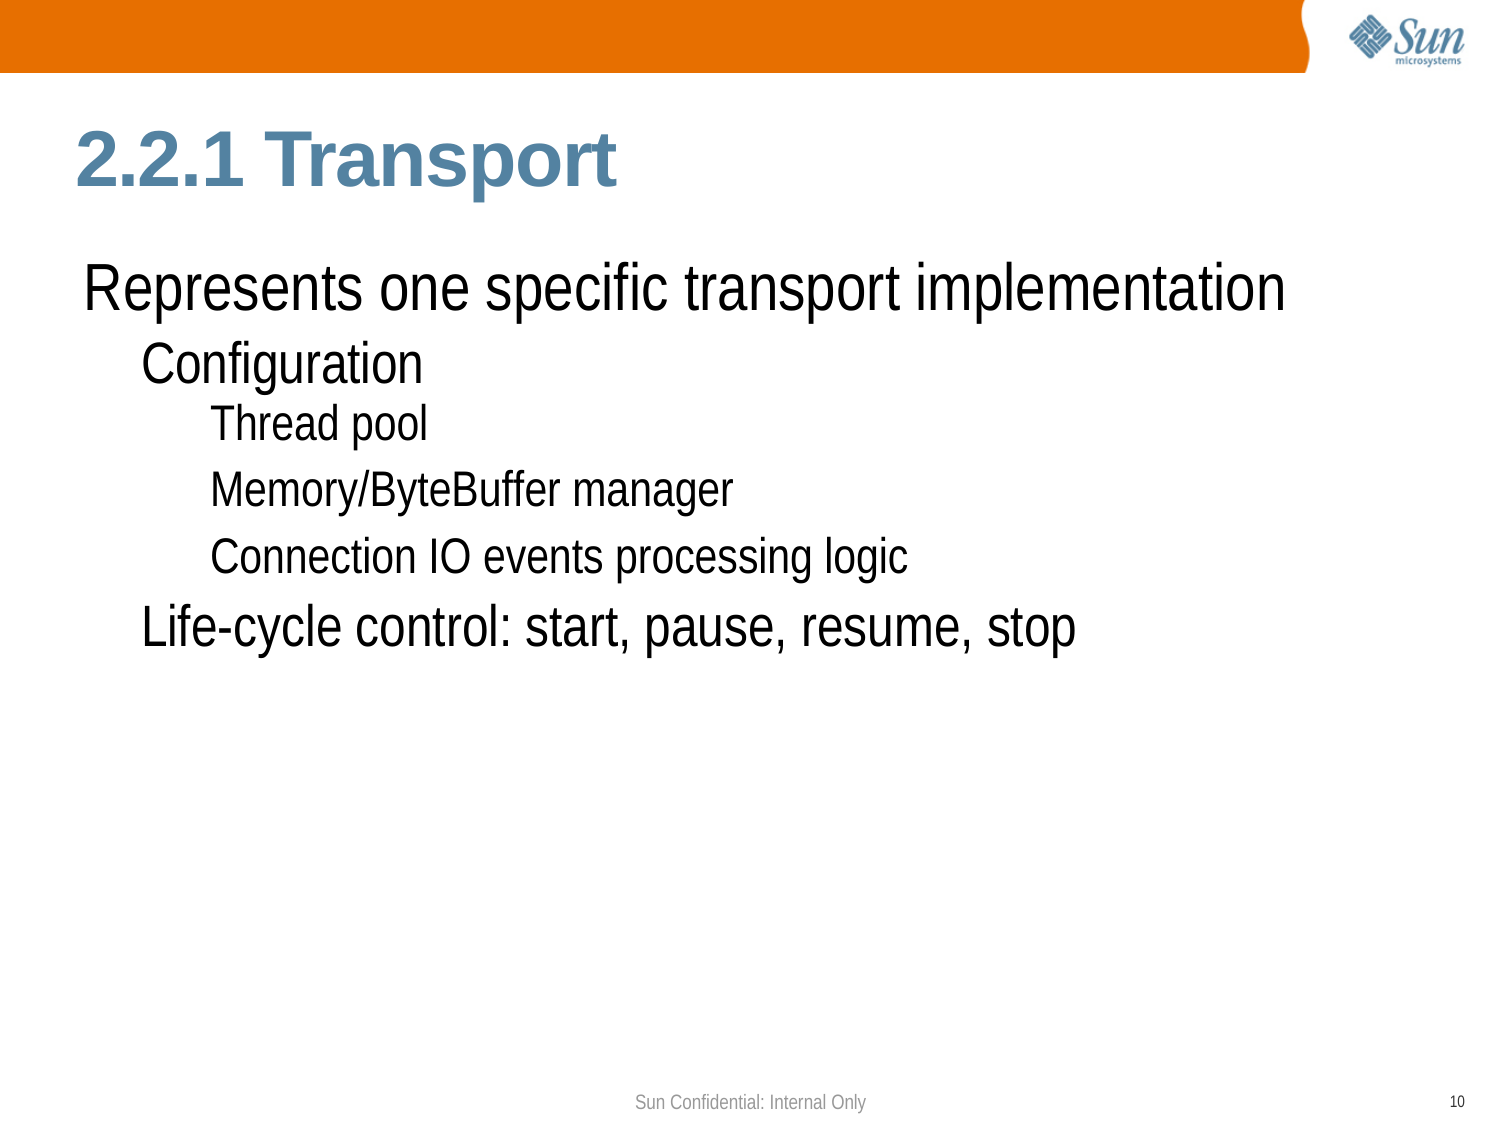

# 2.2.1 Transport
Represents one specific transport implementation
Configuration
Thread pool
Memory/ByteBuffer manager
Connection IO events processing logic
Life-cycle control: start, pause, resume, stop